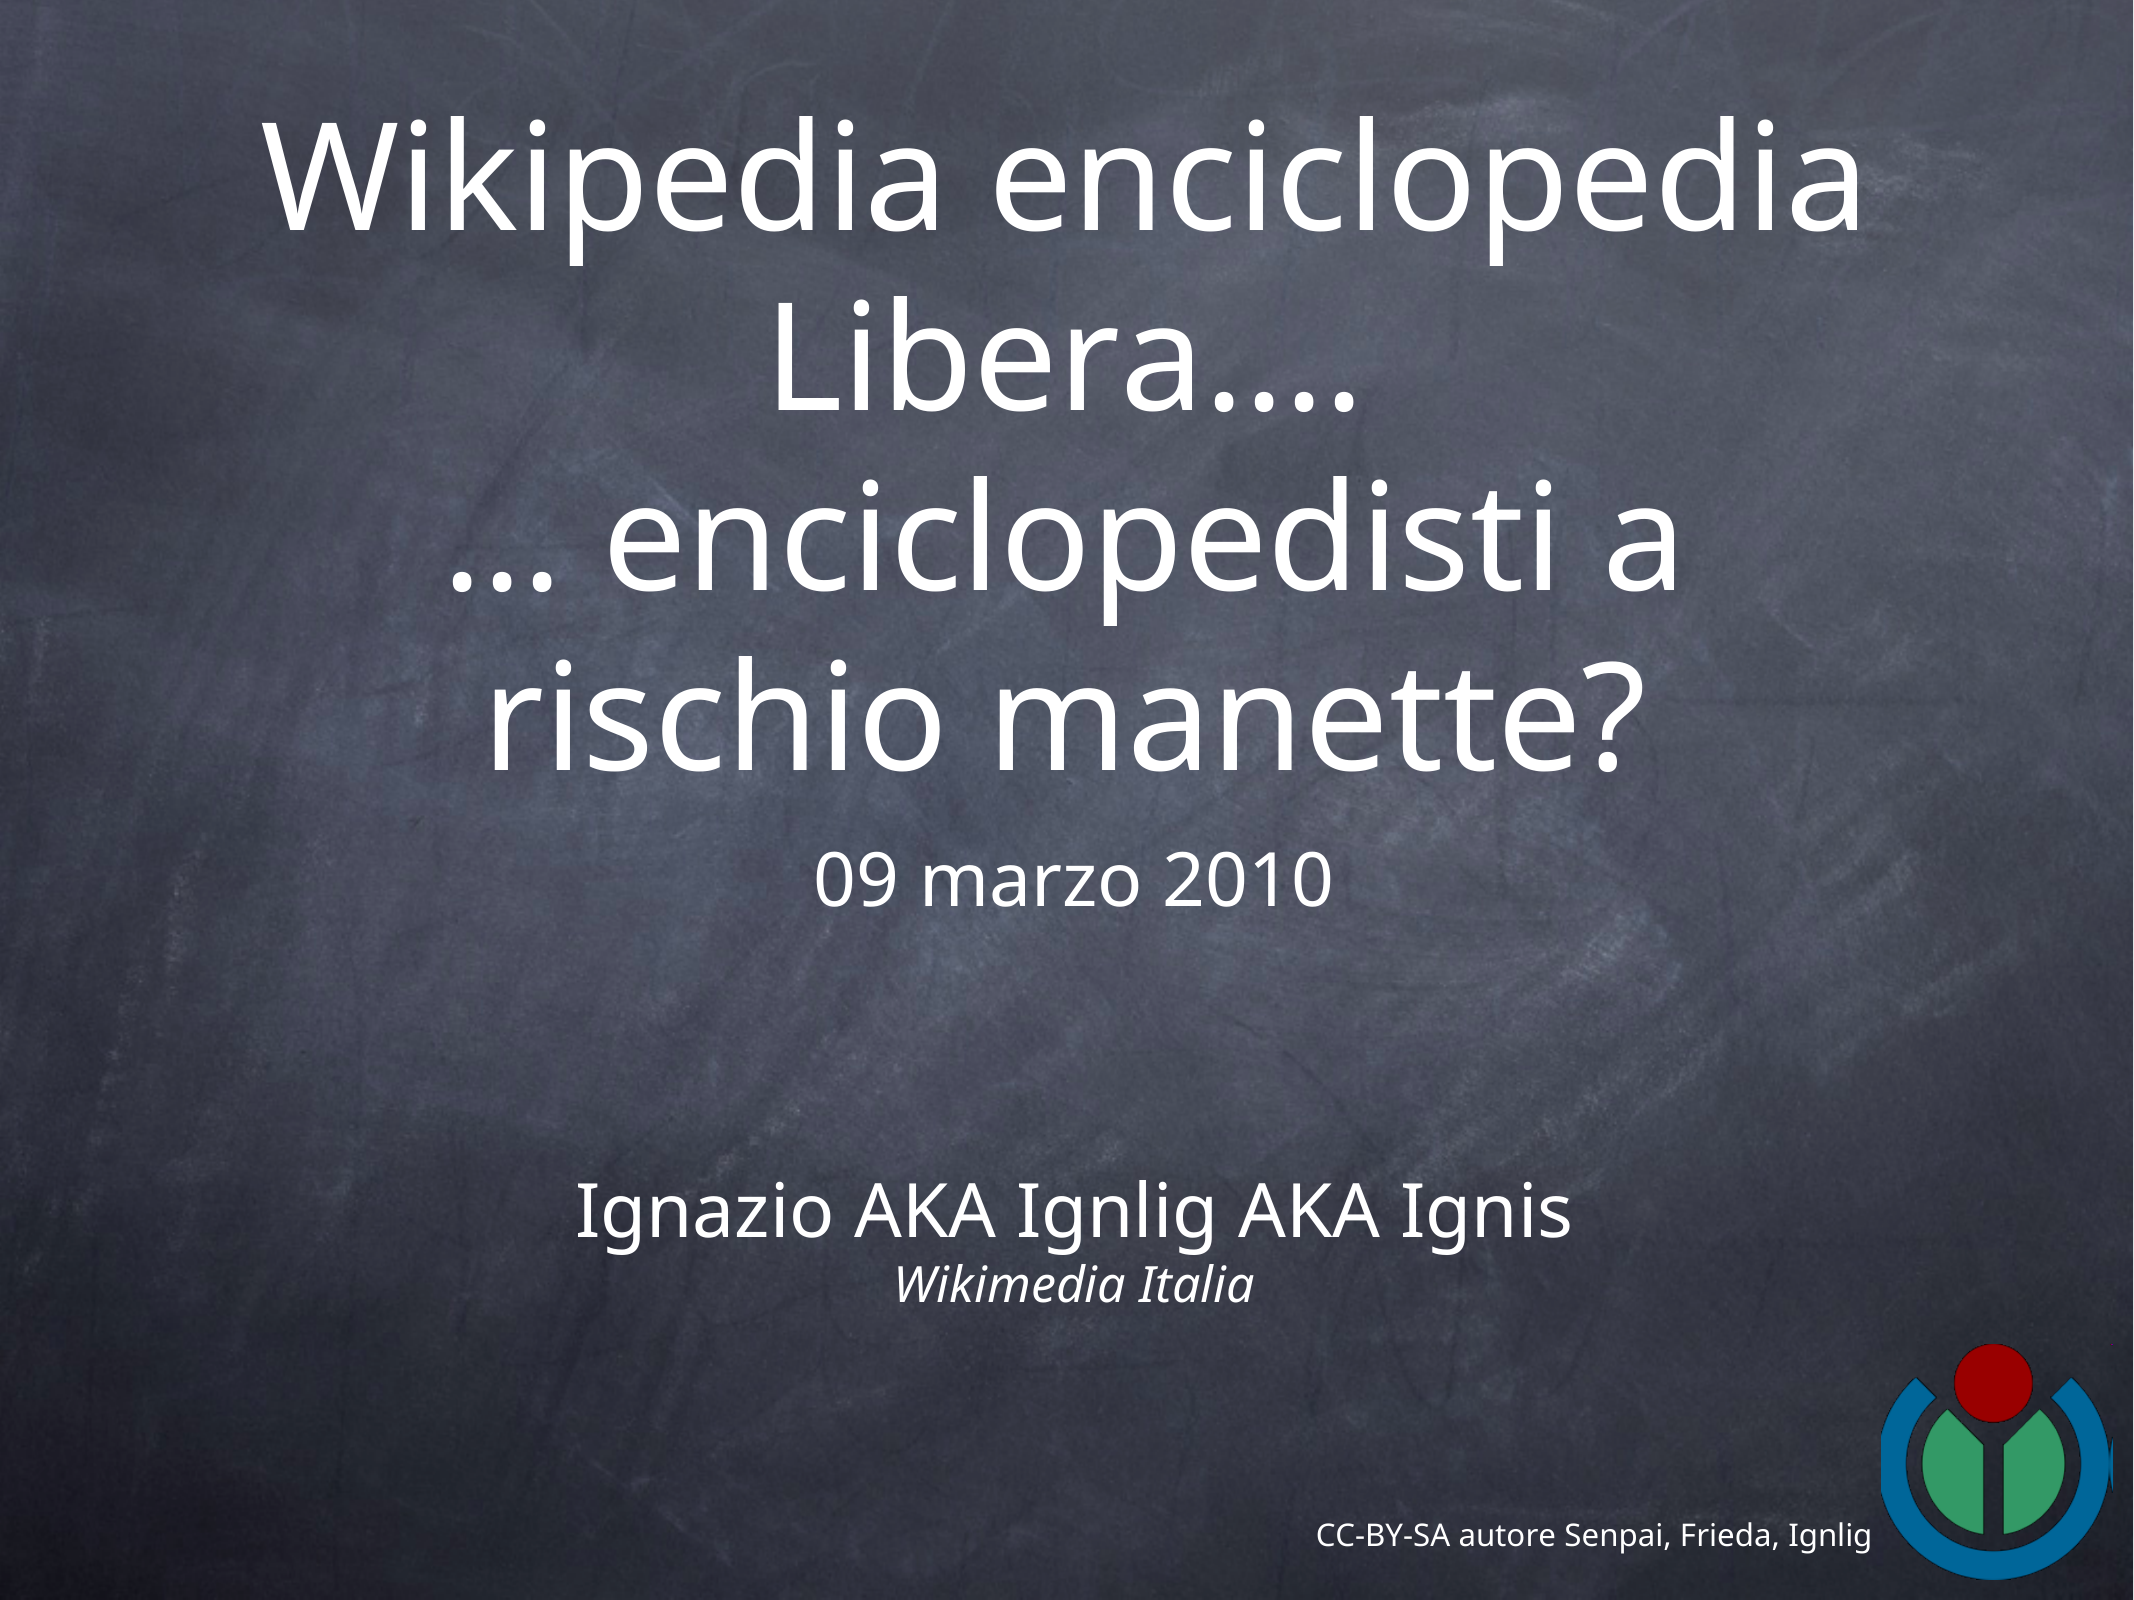

# Wikipedia enciclopedia Libera.... ... enciclopedisti a rischio manette?
09 marzo 2010
Ignazio AKA Ignlig AKA Ignis
Wikimedia Italia
CC-BY-SA autore Senpai, Frieda, Ignlig